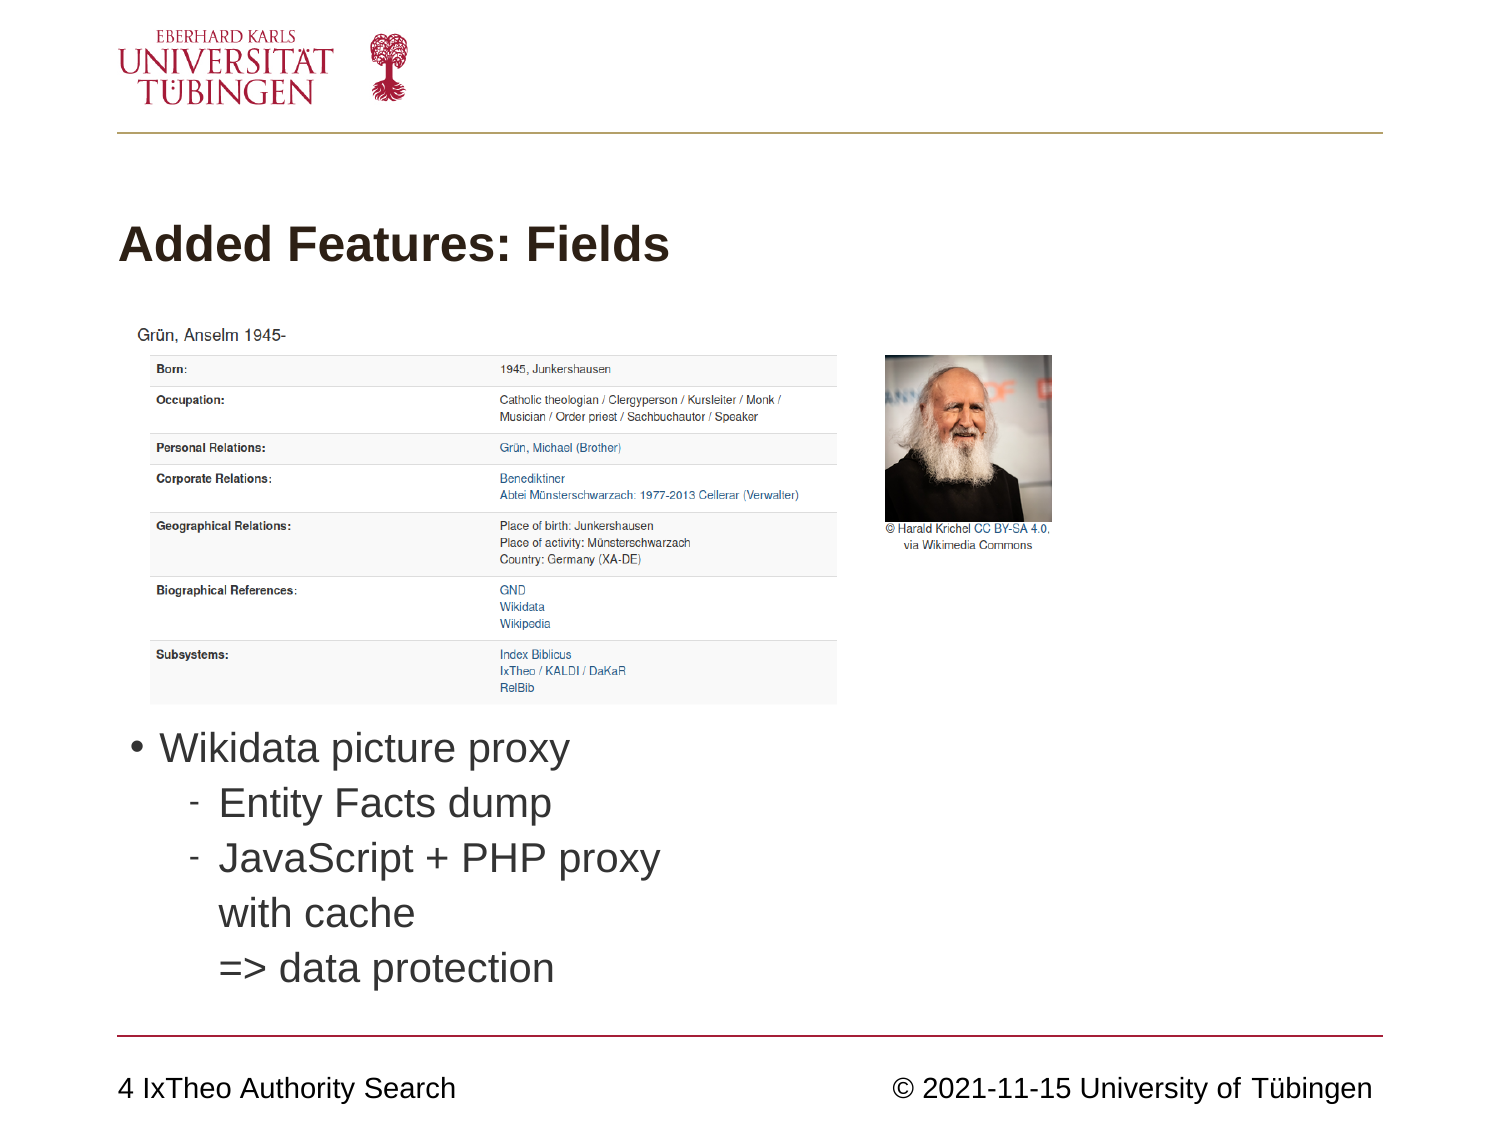

# Added Features: Fields
Wikidata picture proxy
Entity Facts dump
JavaScript + PHP proxy with cache
=> data protection
4